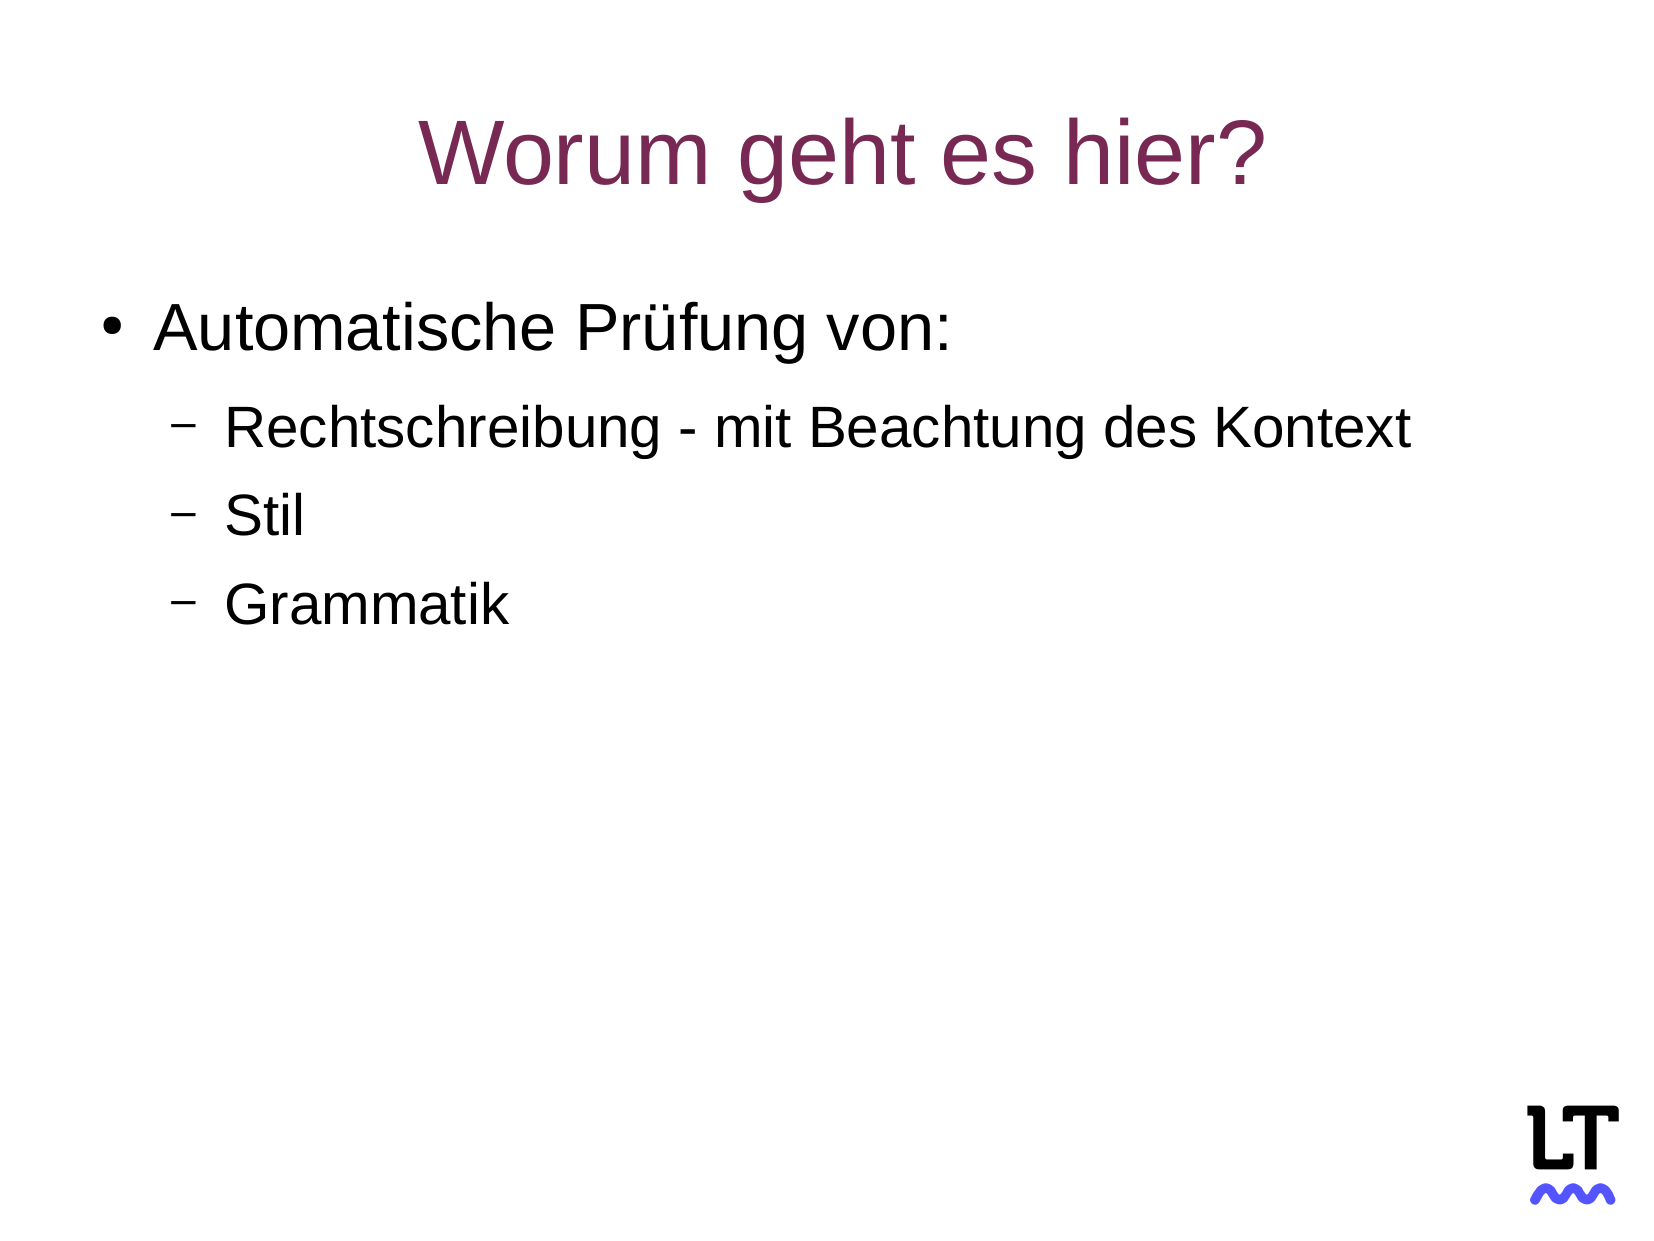

# Worum geht es hier?
Automatische Prüfung von:
Rechtschreibung - mit Beachtung des Kontext
Stil
Grammatik